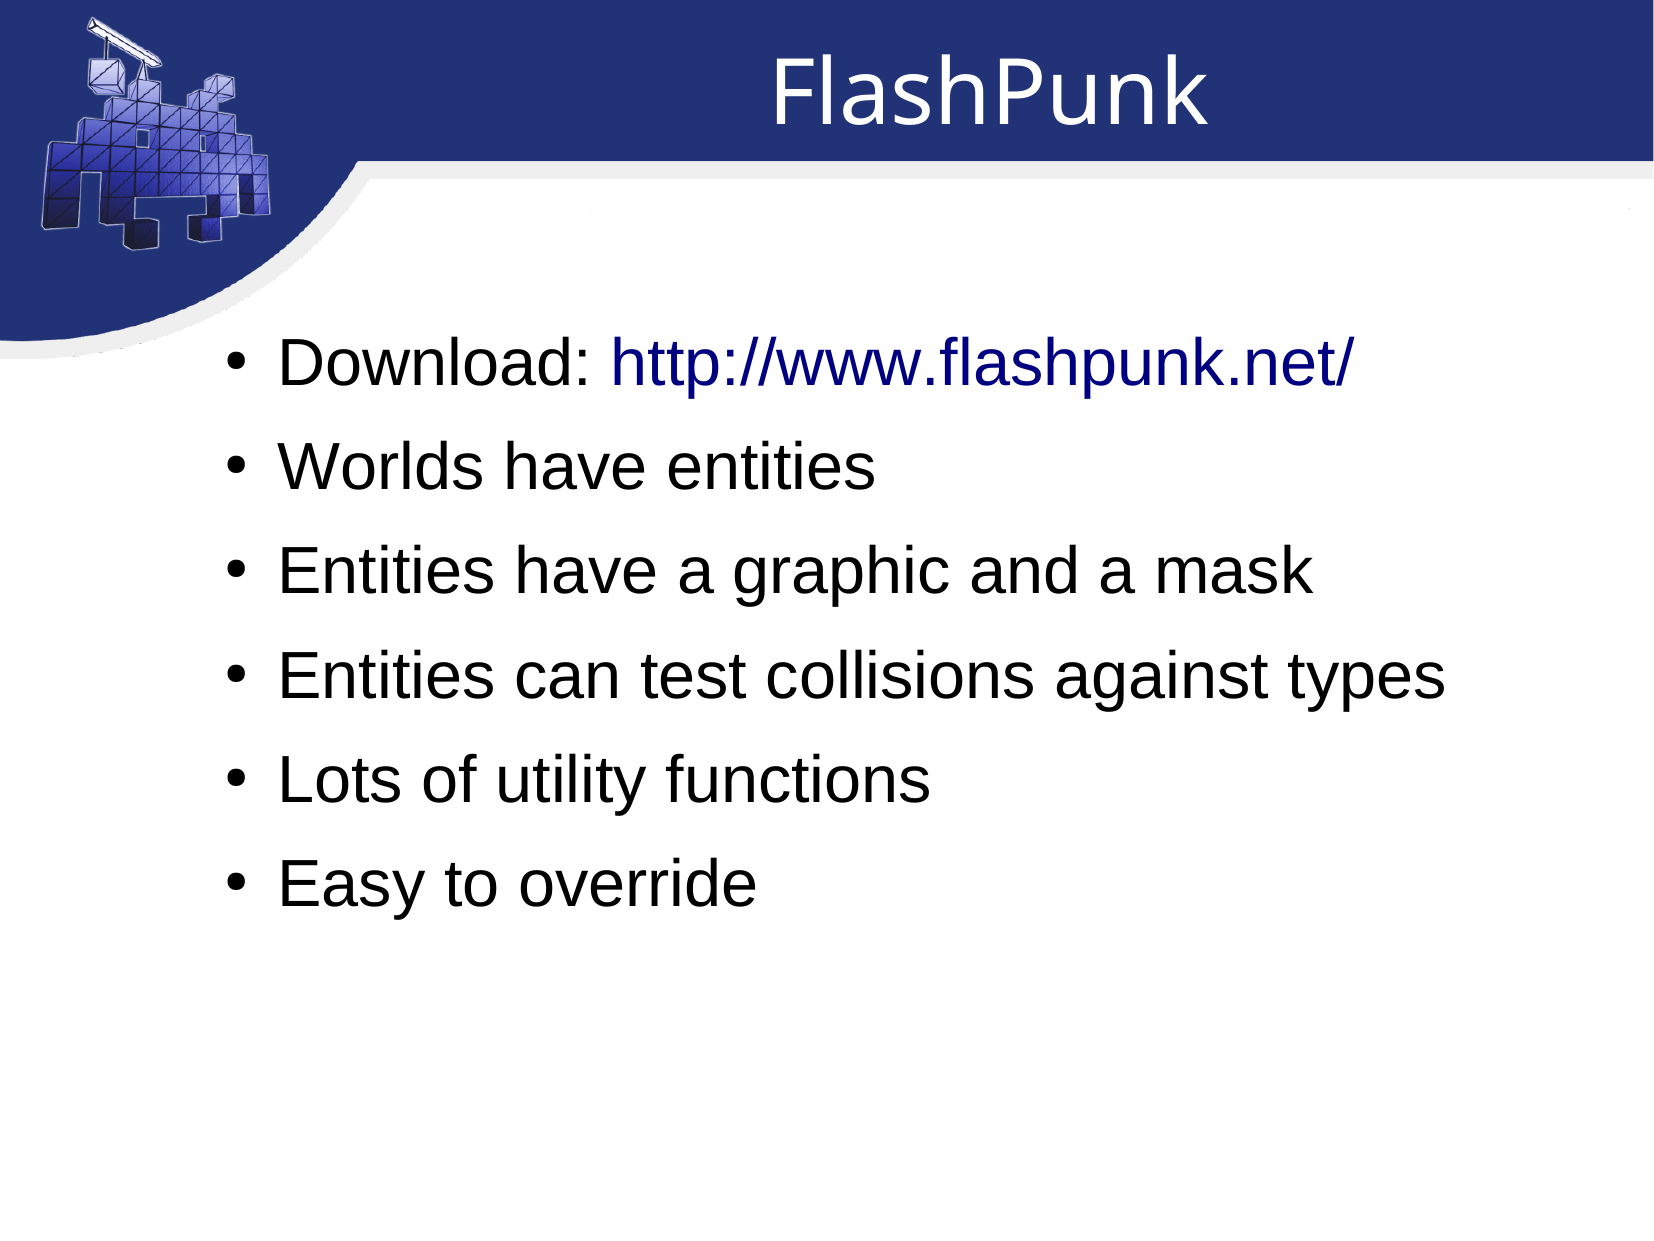

# FlashPunk
Download: http://www.flashpunk.net/
Worlds have entities
Entities have a graphic and a mask
Entities can test collisions against types
Lots of utility functions
Easy to override